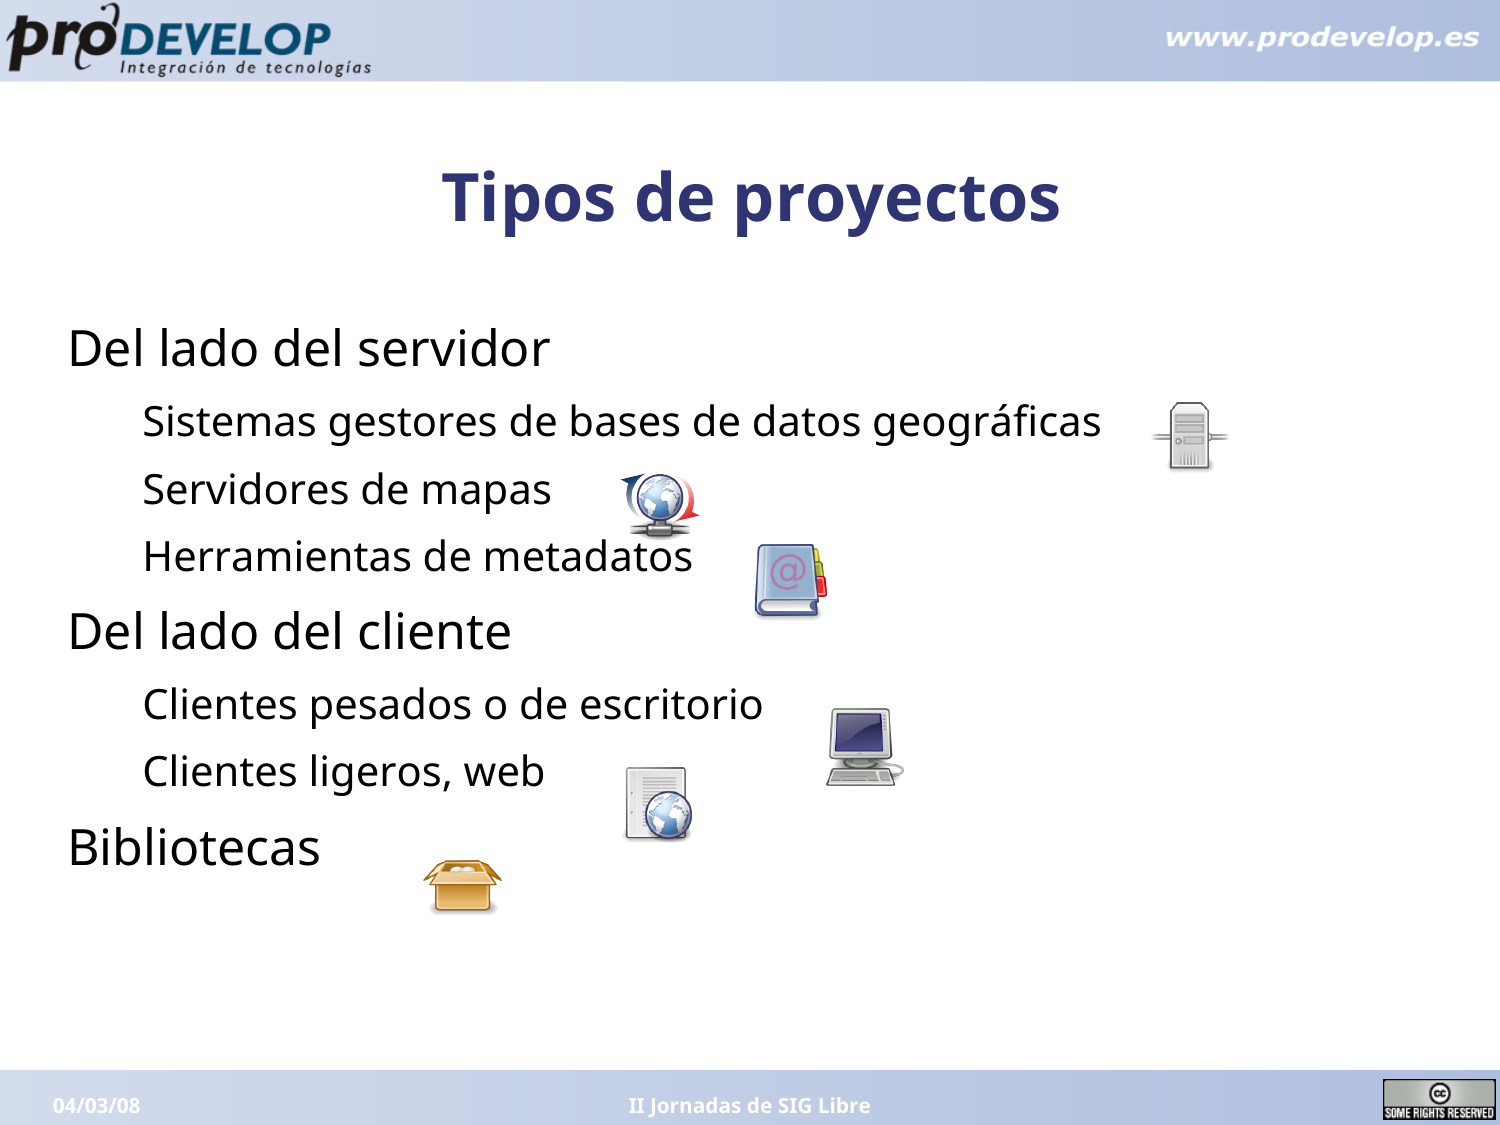

# Tipos de proyectos
Del lado del servidor
Sistemas gestores de bases de datos geográficas
Servidores de mapas
Herramientas de metadatos
Del lado del cliente
Clientes pesados o de escritorio
Clientes ligeros, web
Bibliotecas
25/10/2006
8
Plan Difusión Interna gvSIG v. 2.0